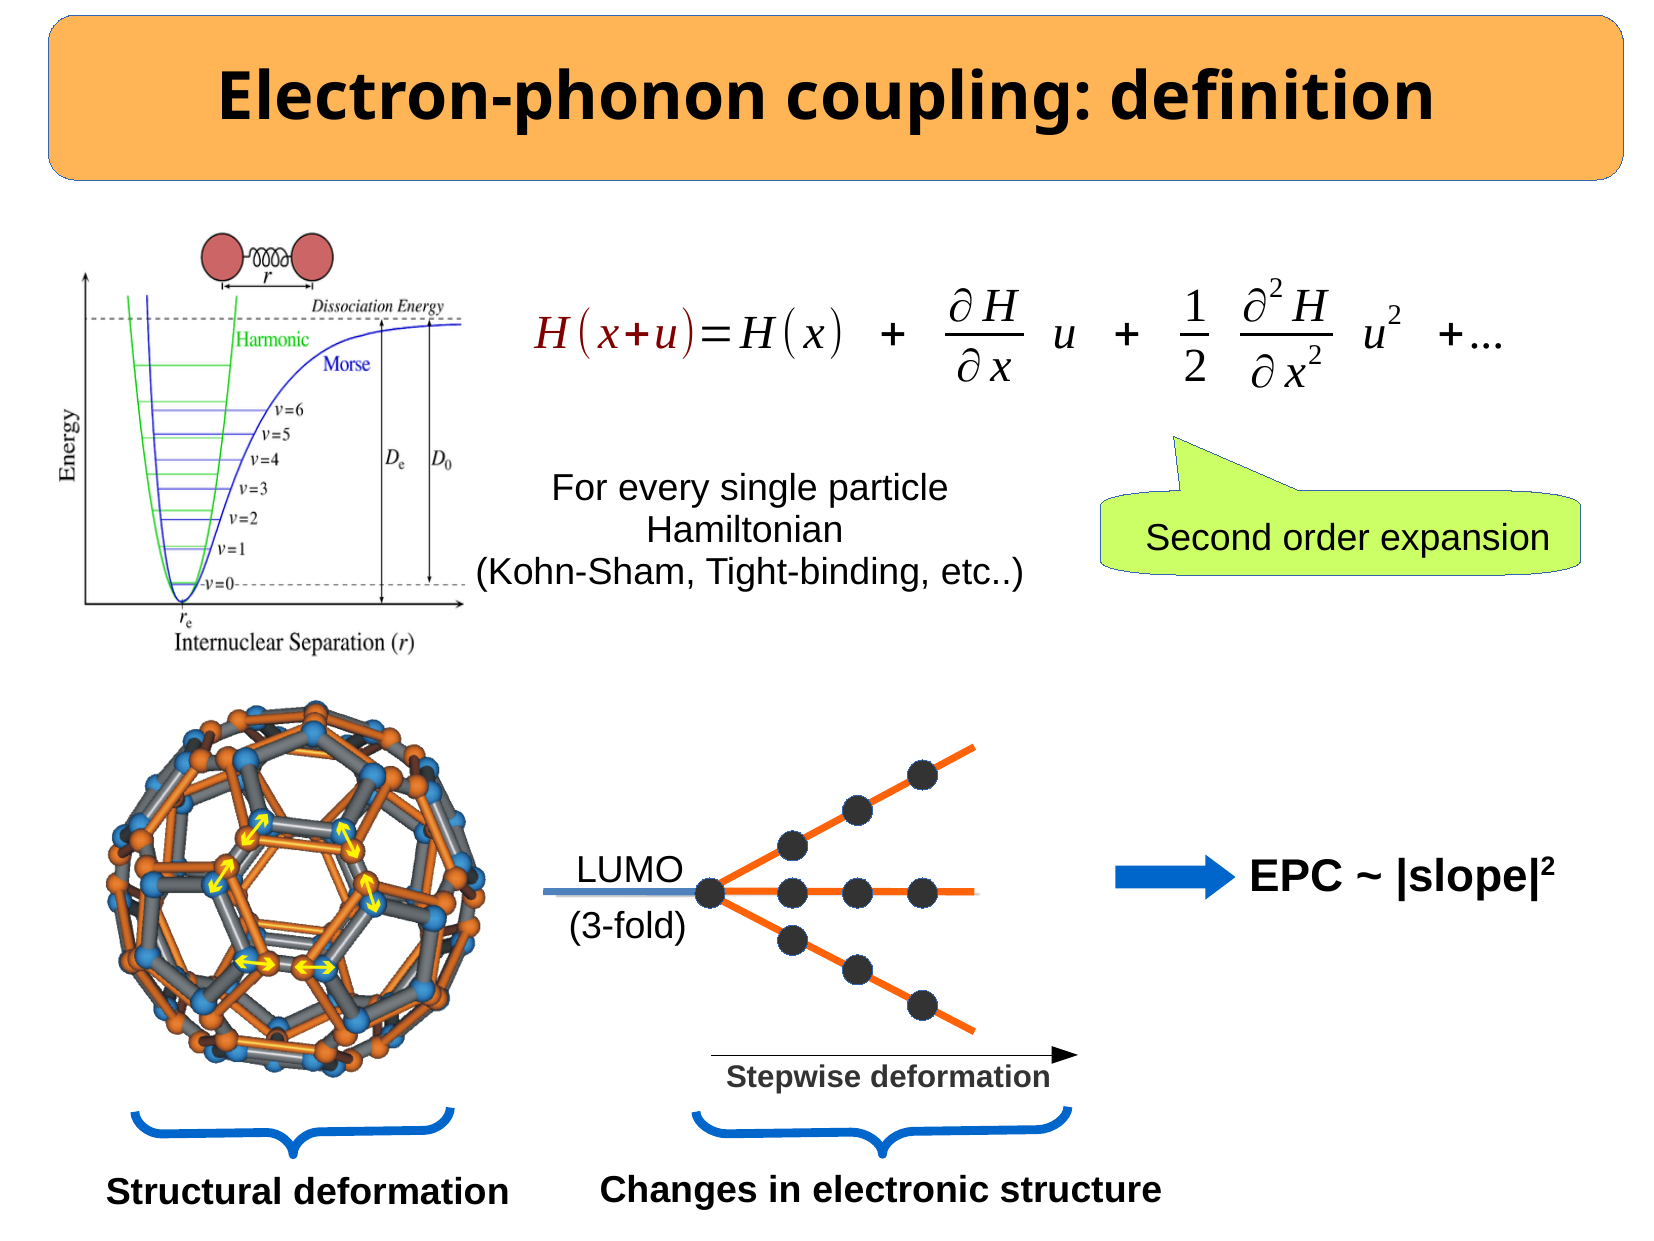

# Electron-phonon coupling: definition
For every single particle
Hamiltonian
(Kohn-Sham, Tight-binding, etc..)
Second order expansion
LUMO
EPC ~ |slope|2
(3-fold)
Stepwise deformation
Changes in electronic structure
Structural deformation